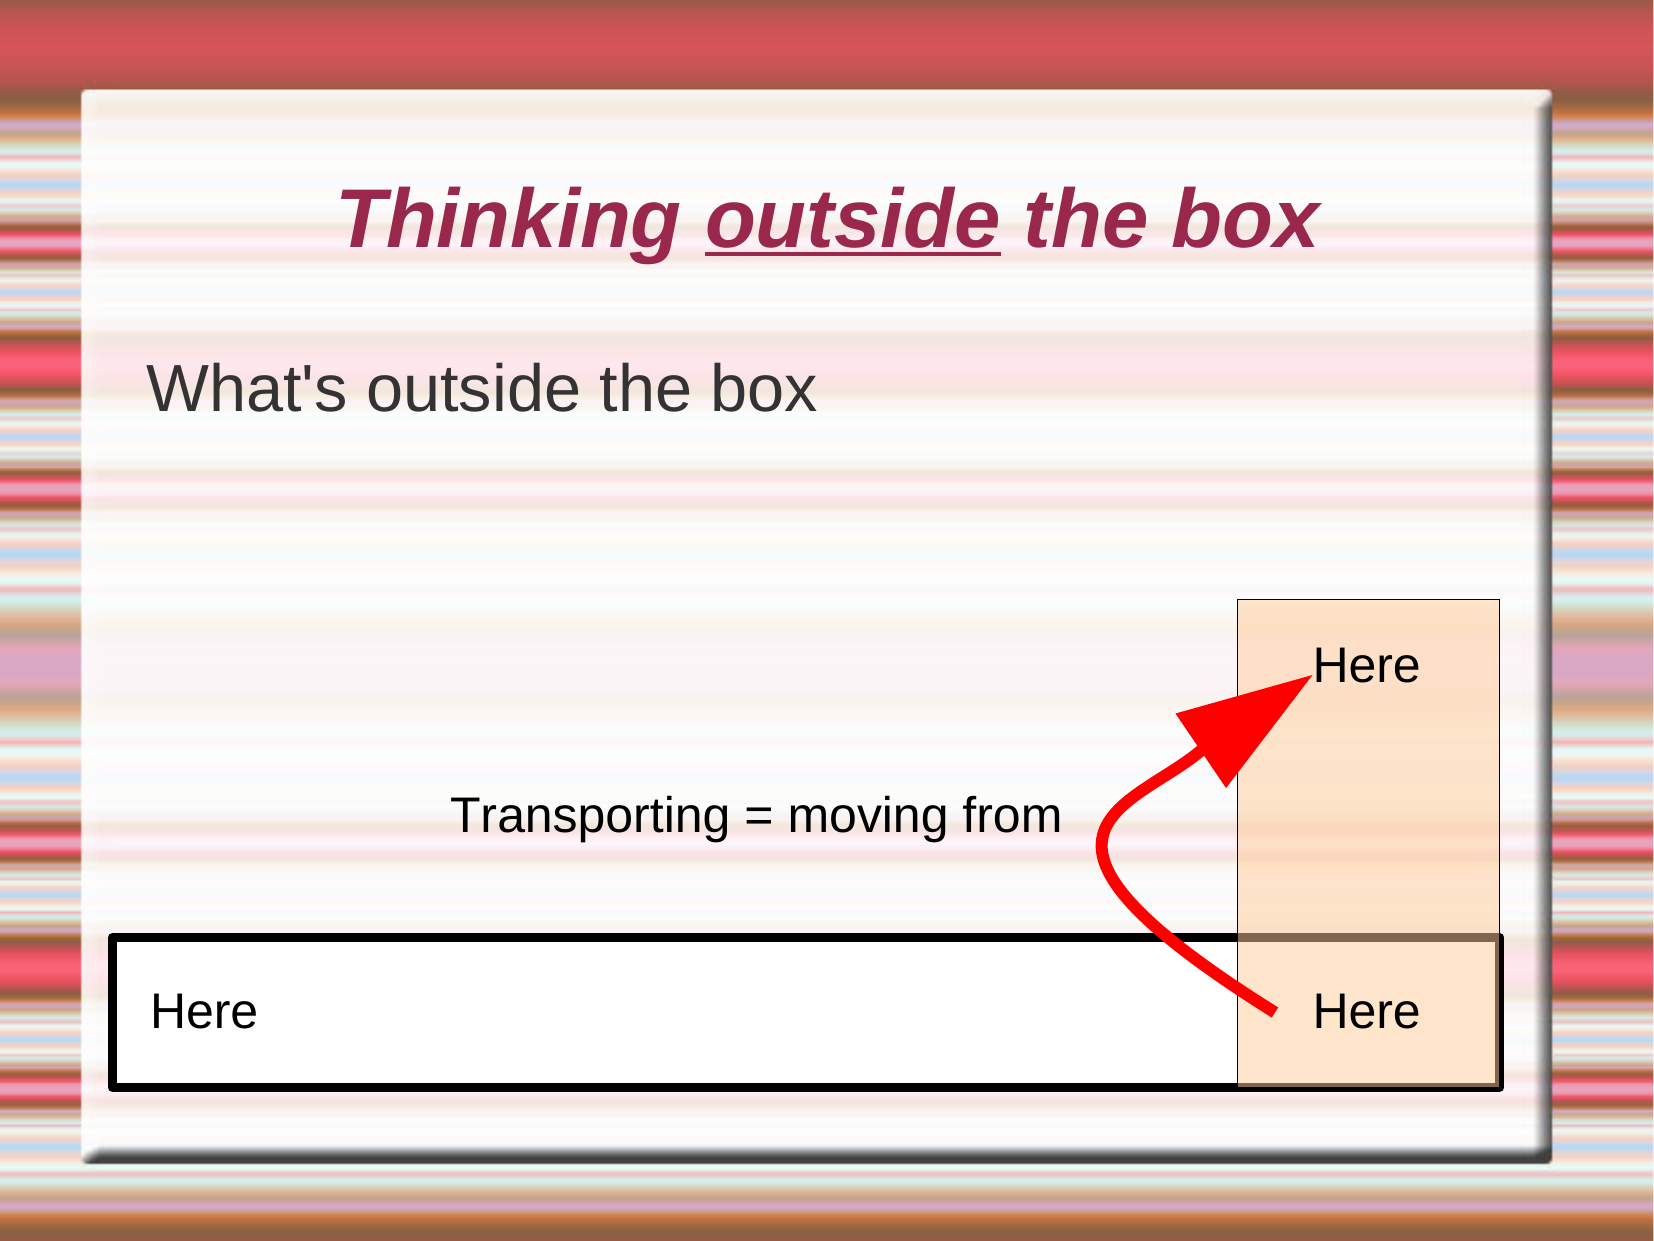

# Thinking outside the box
What's outside the box
Here
Transporting = moving from
Here
Here